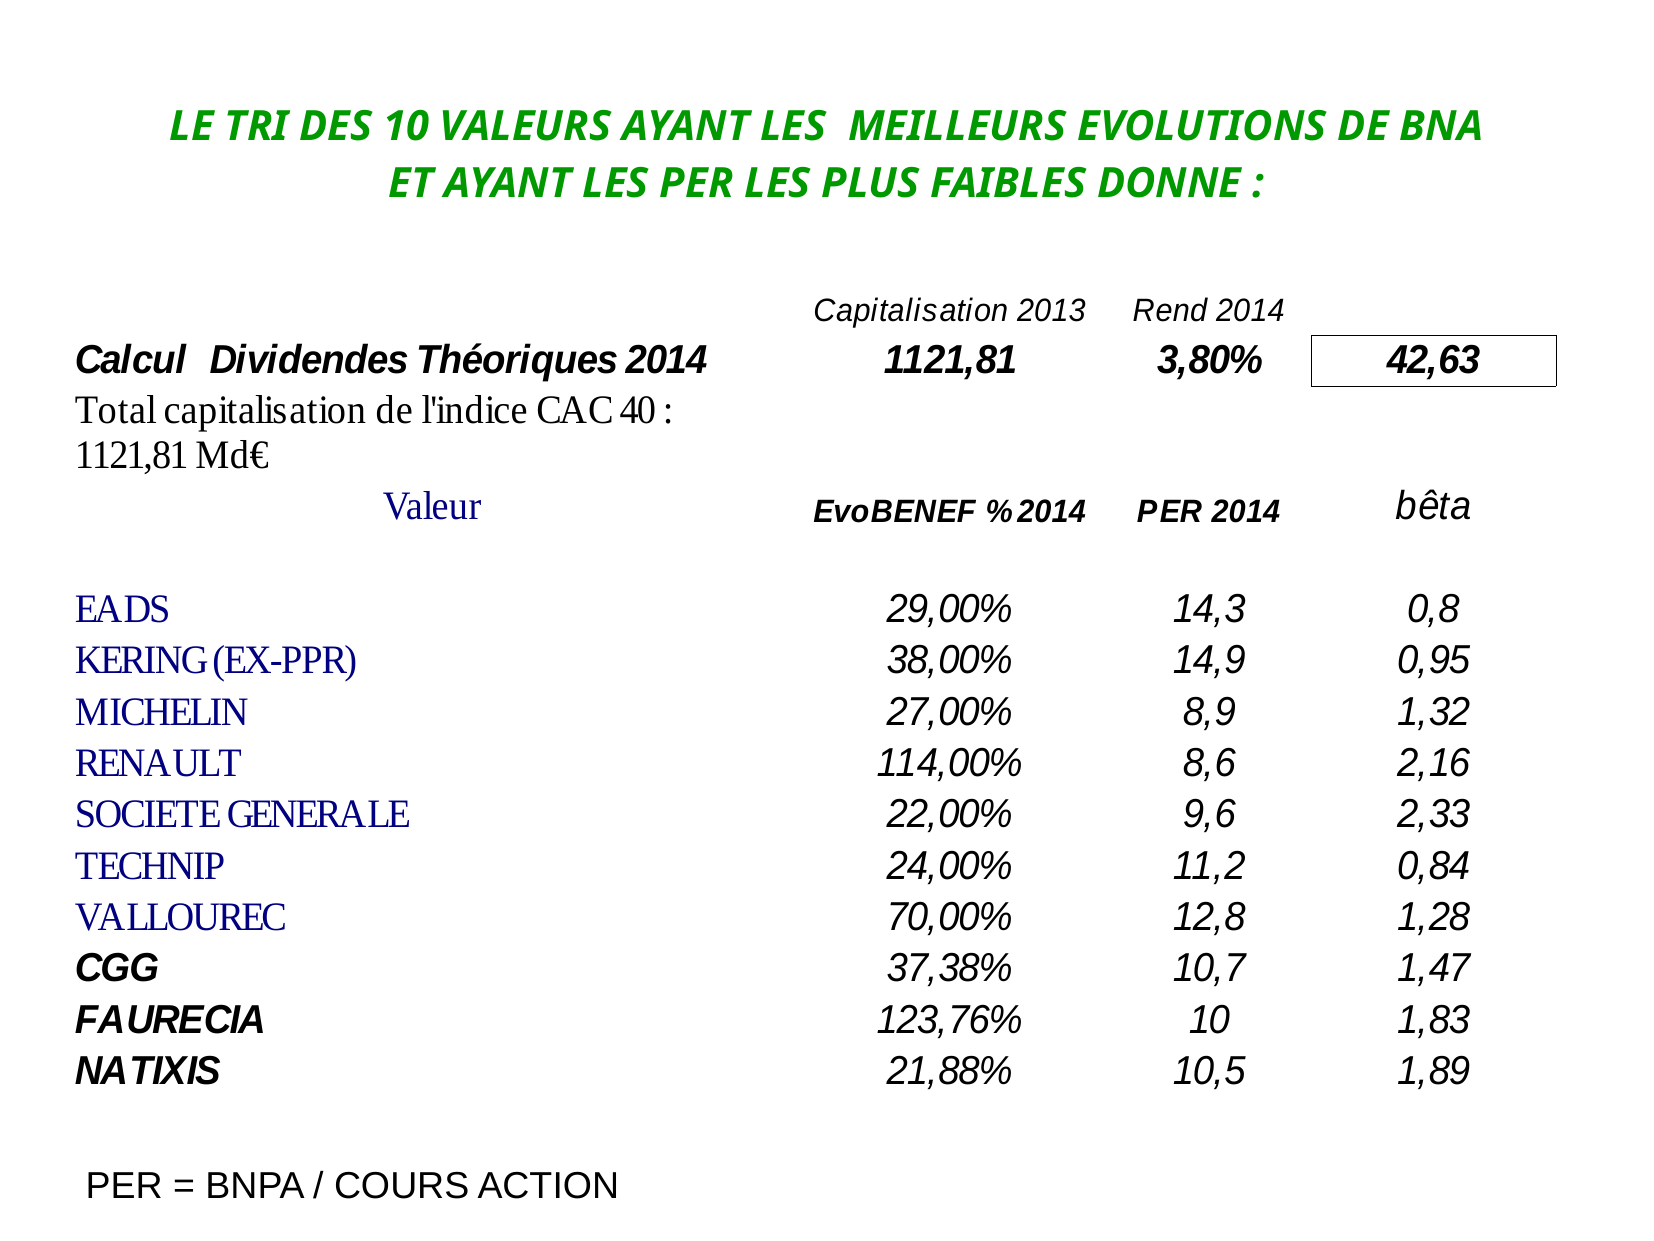

# LE TRI DES 10 VALEURS AYANT LES MEILLEURS EVOLUTIONS DE BNA ET AYANT LES PER LES PLUS FAIBLES DONNE :
PER = BNPA / COURS ACTION